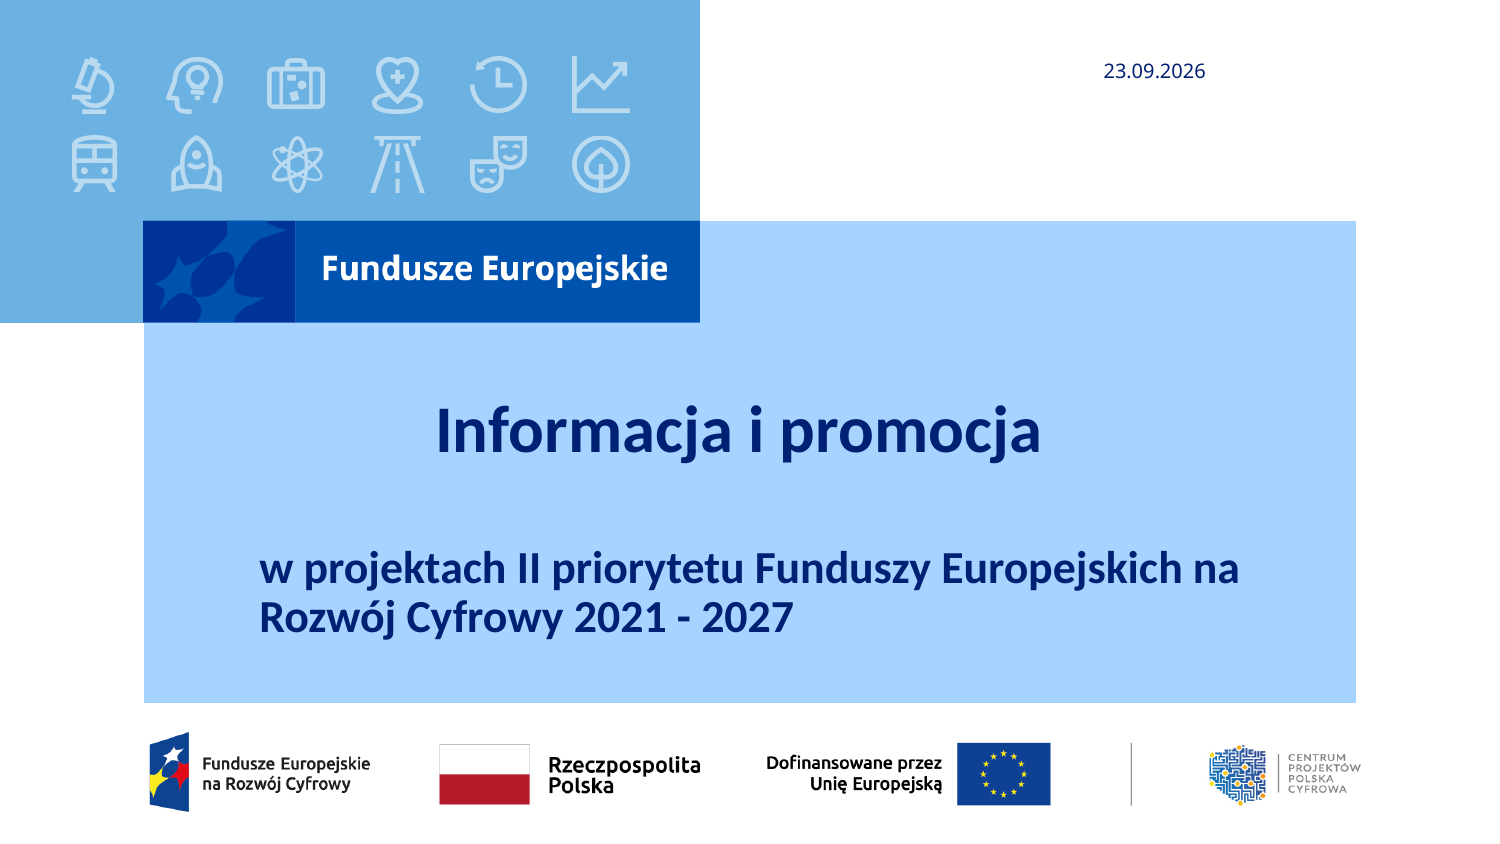

# Informacja i promocja
w projektach II priorytetu Funduszy Europejskich na Rozwój Cyfrowy 2021 - 2027